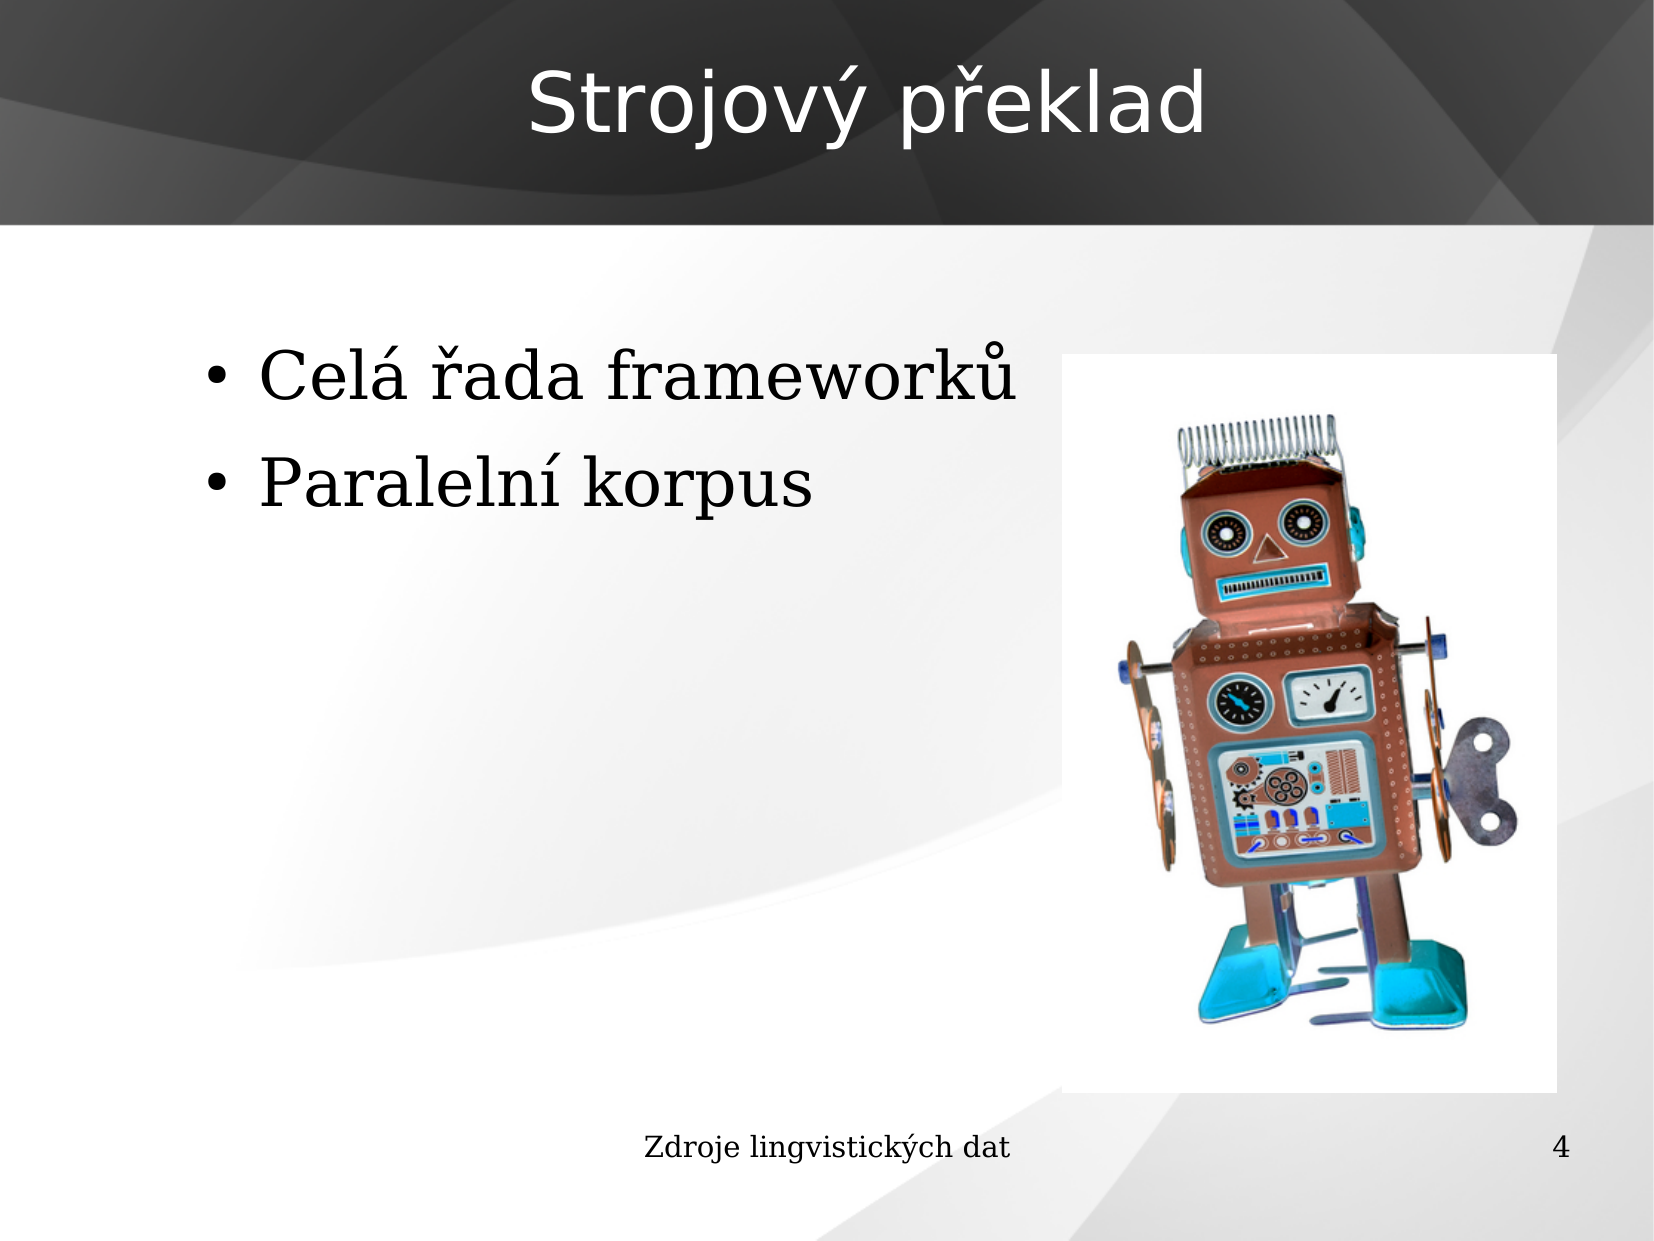

# Strojový překlad
Celá řada frameworků
Paralelní korpus
Zdroje lingvistických dat
4